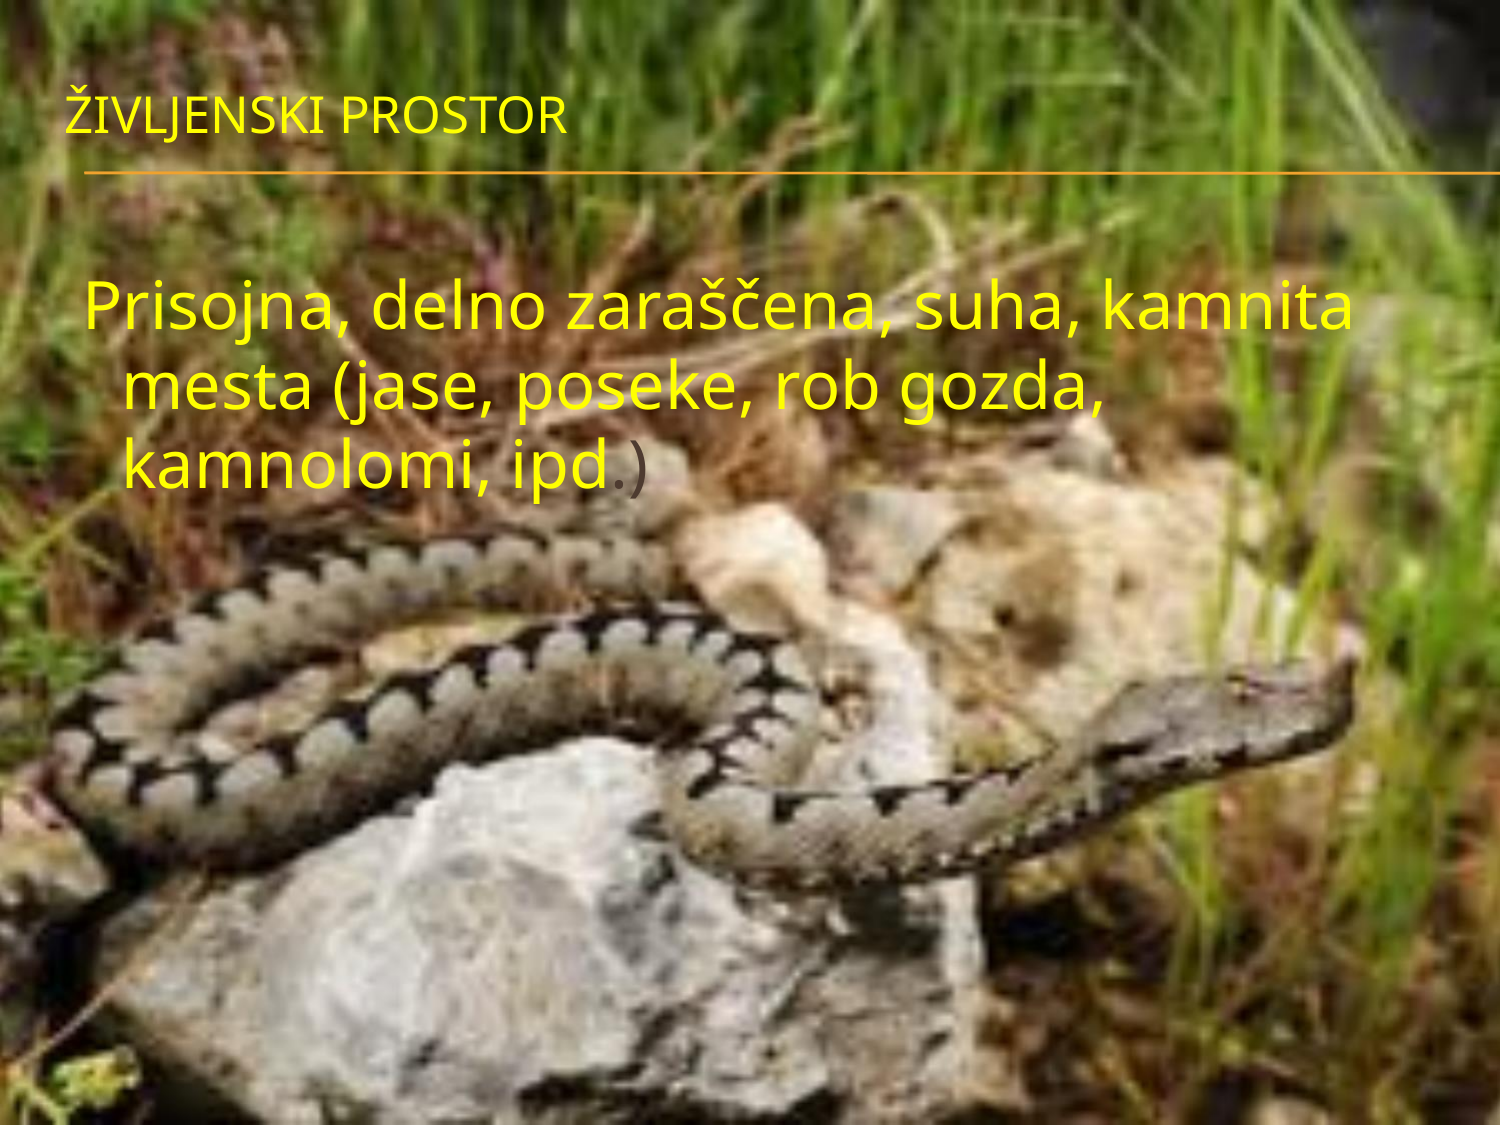

# ŽIVLJENSKI PROSTOR
 Prisojna, delno zaraščena, suha, kamnita mesta (jase, poseke, rob gozda, kamnolomi, ipd.)